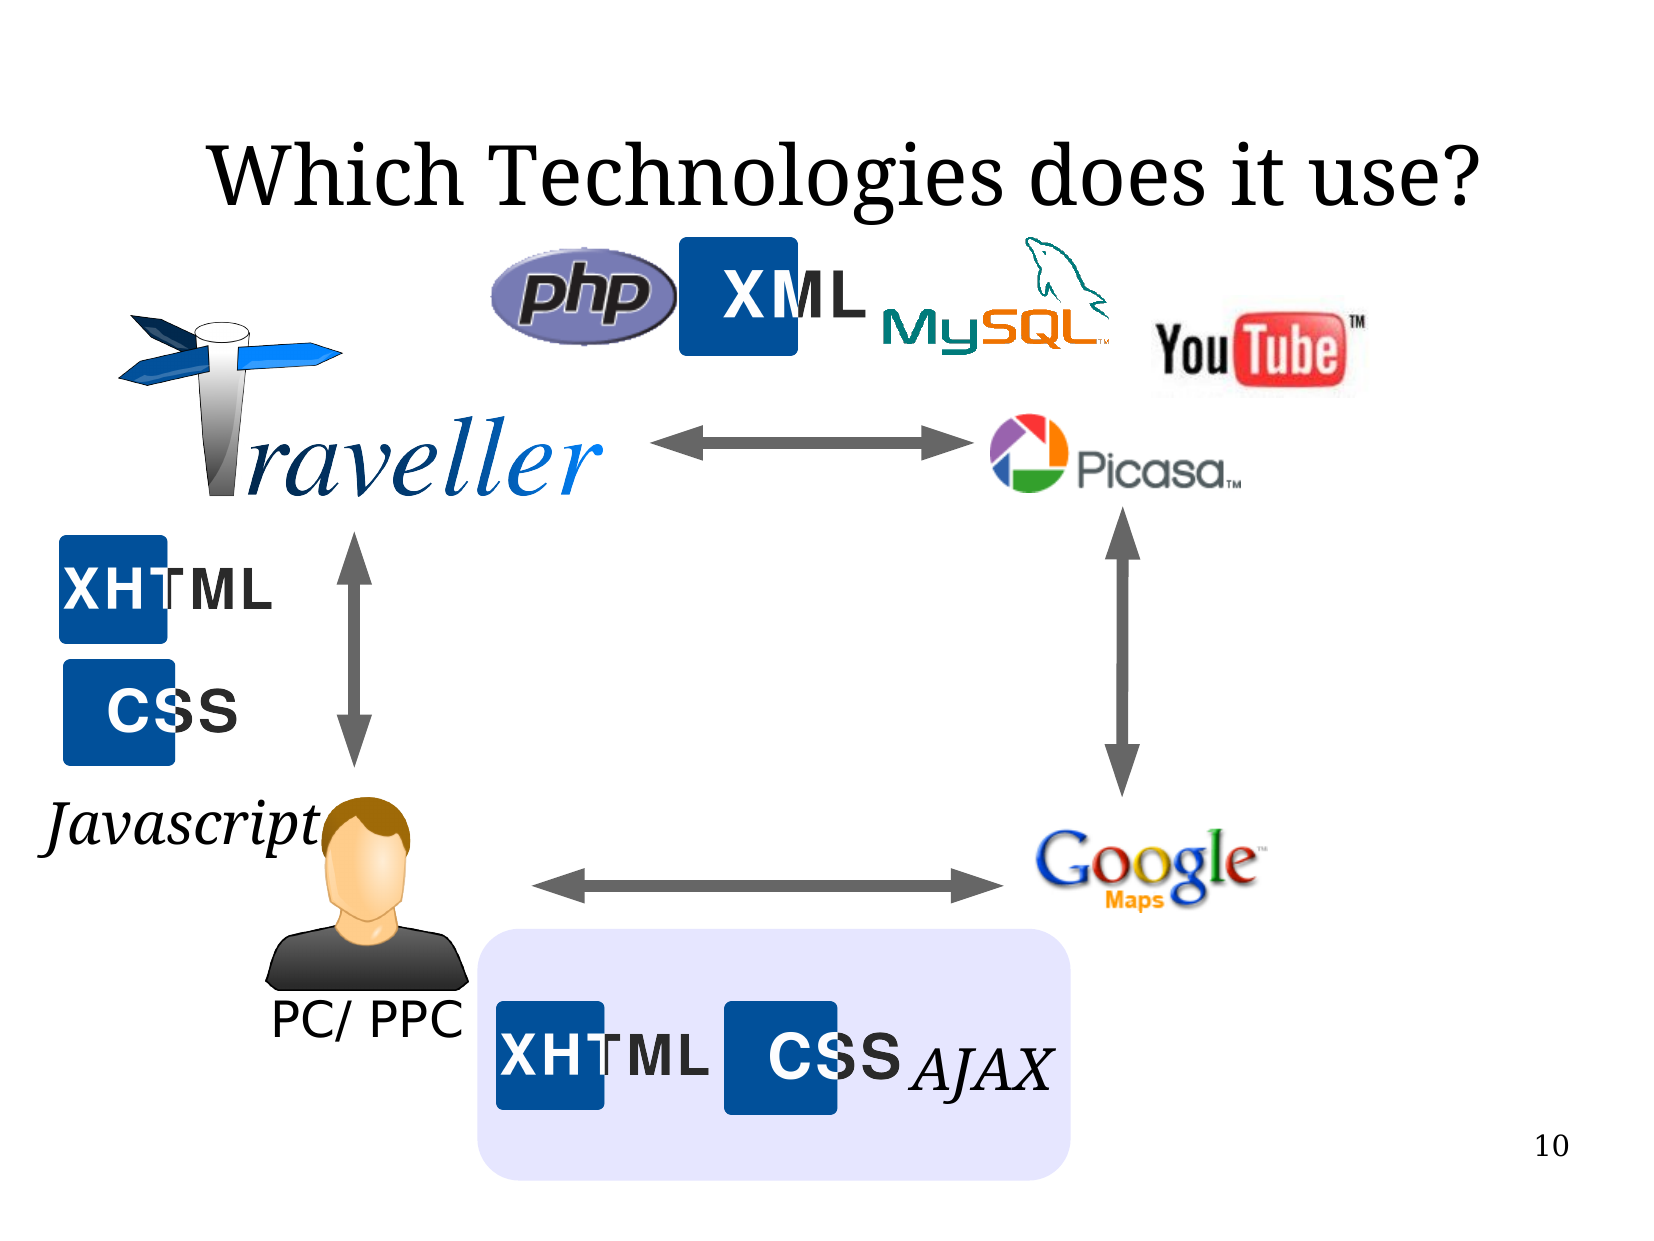

# Which Technologies does it use?
Javascript
PC/ PPC
AJAX
10